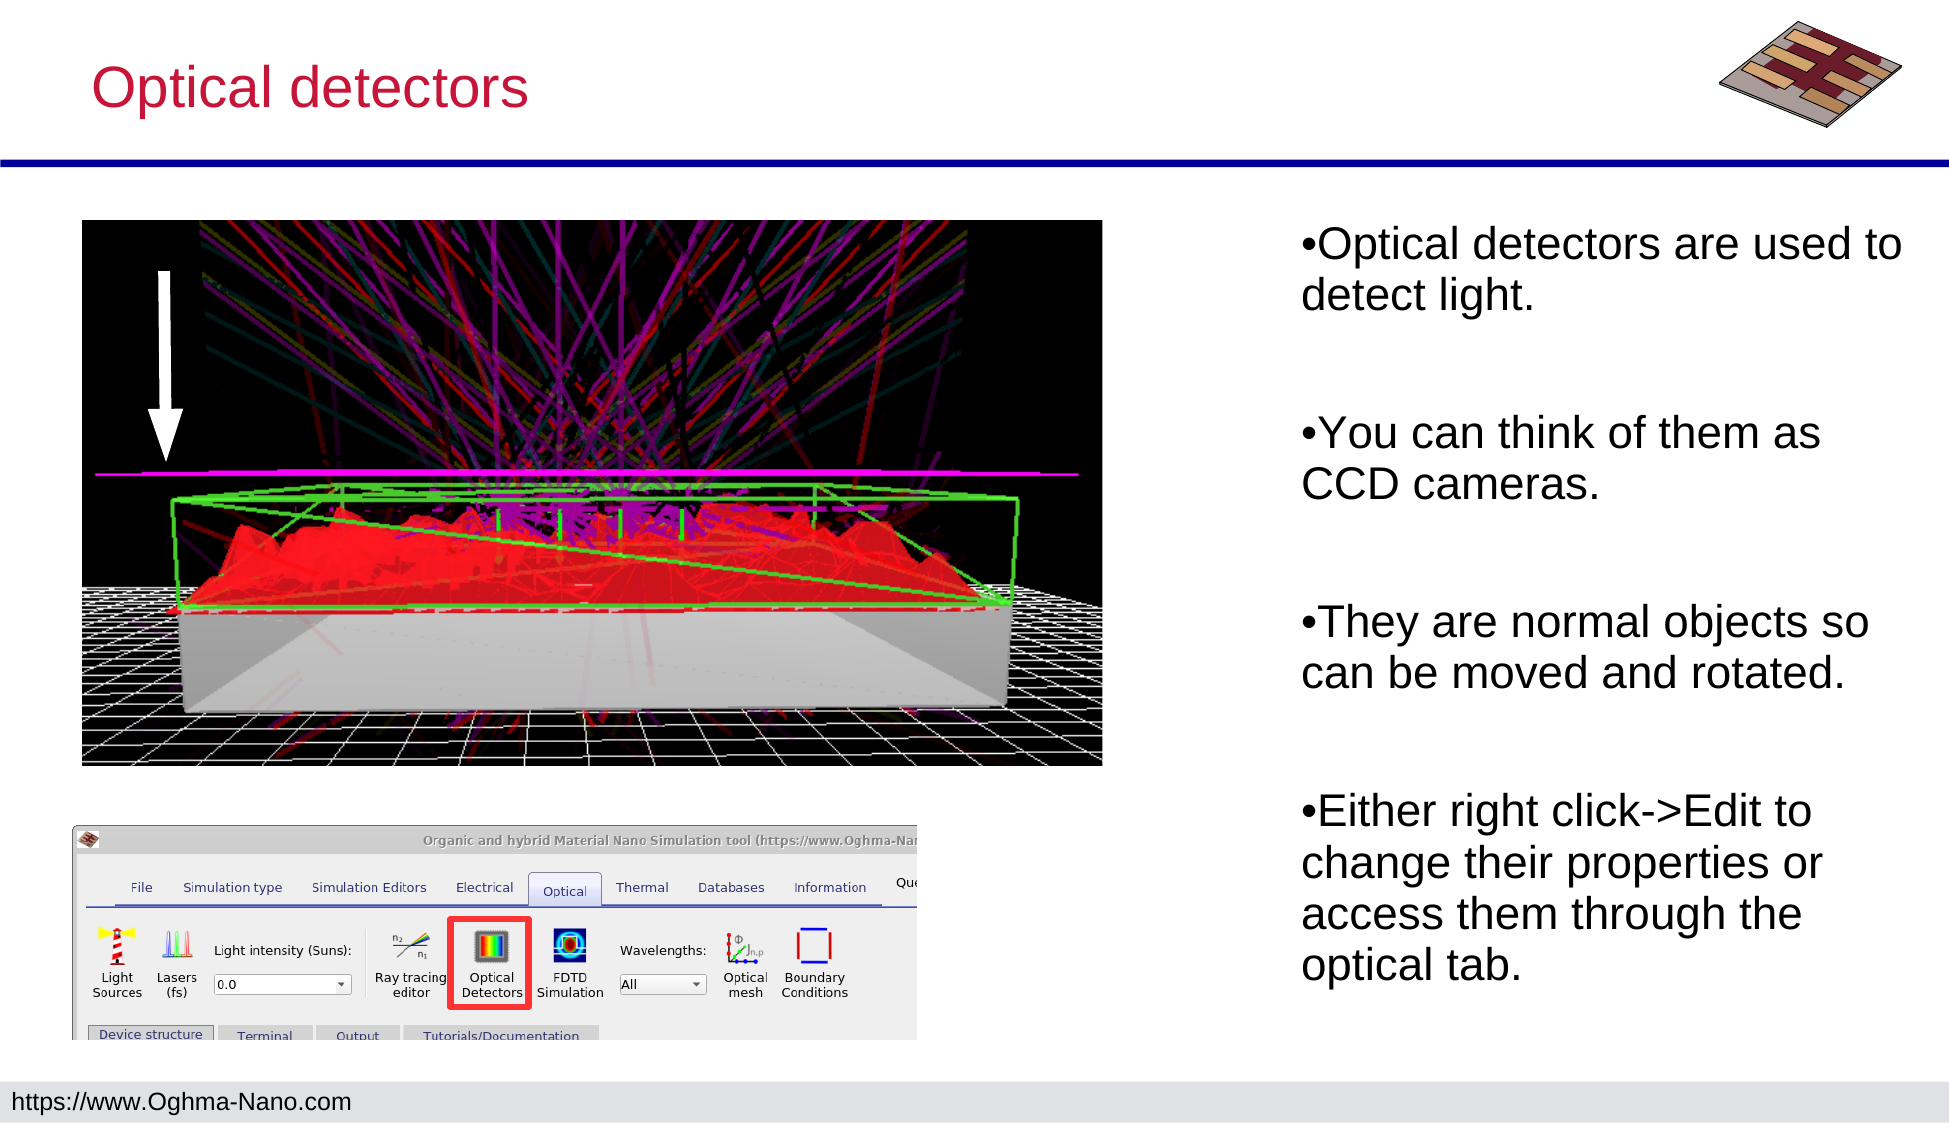

# Optical detectors
Optical detectors are used to detect light.
You can think of them as CCD cameras.
They are normal objects so can be moved and rotated.
Either right click->Edit to change their properties or access them through the optical tab.